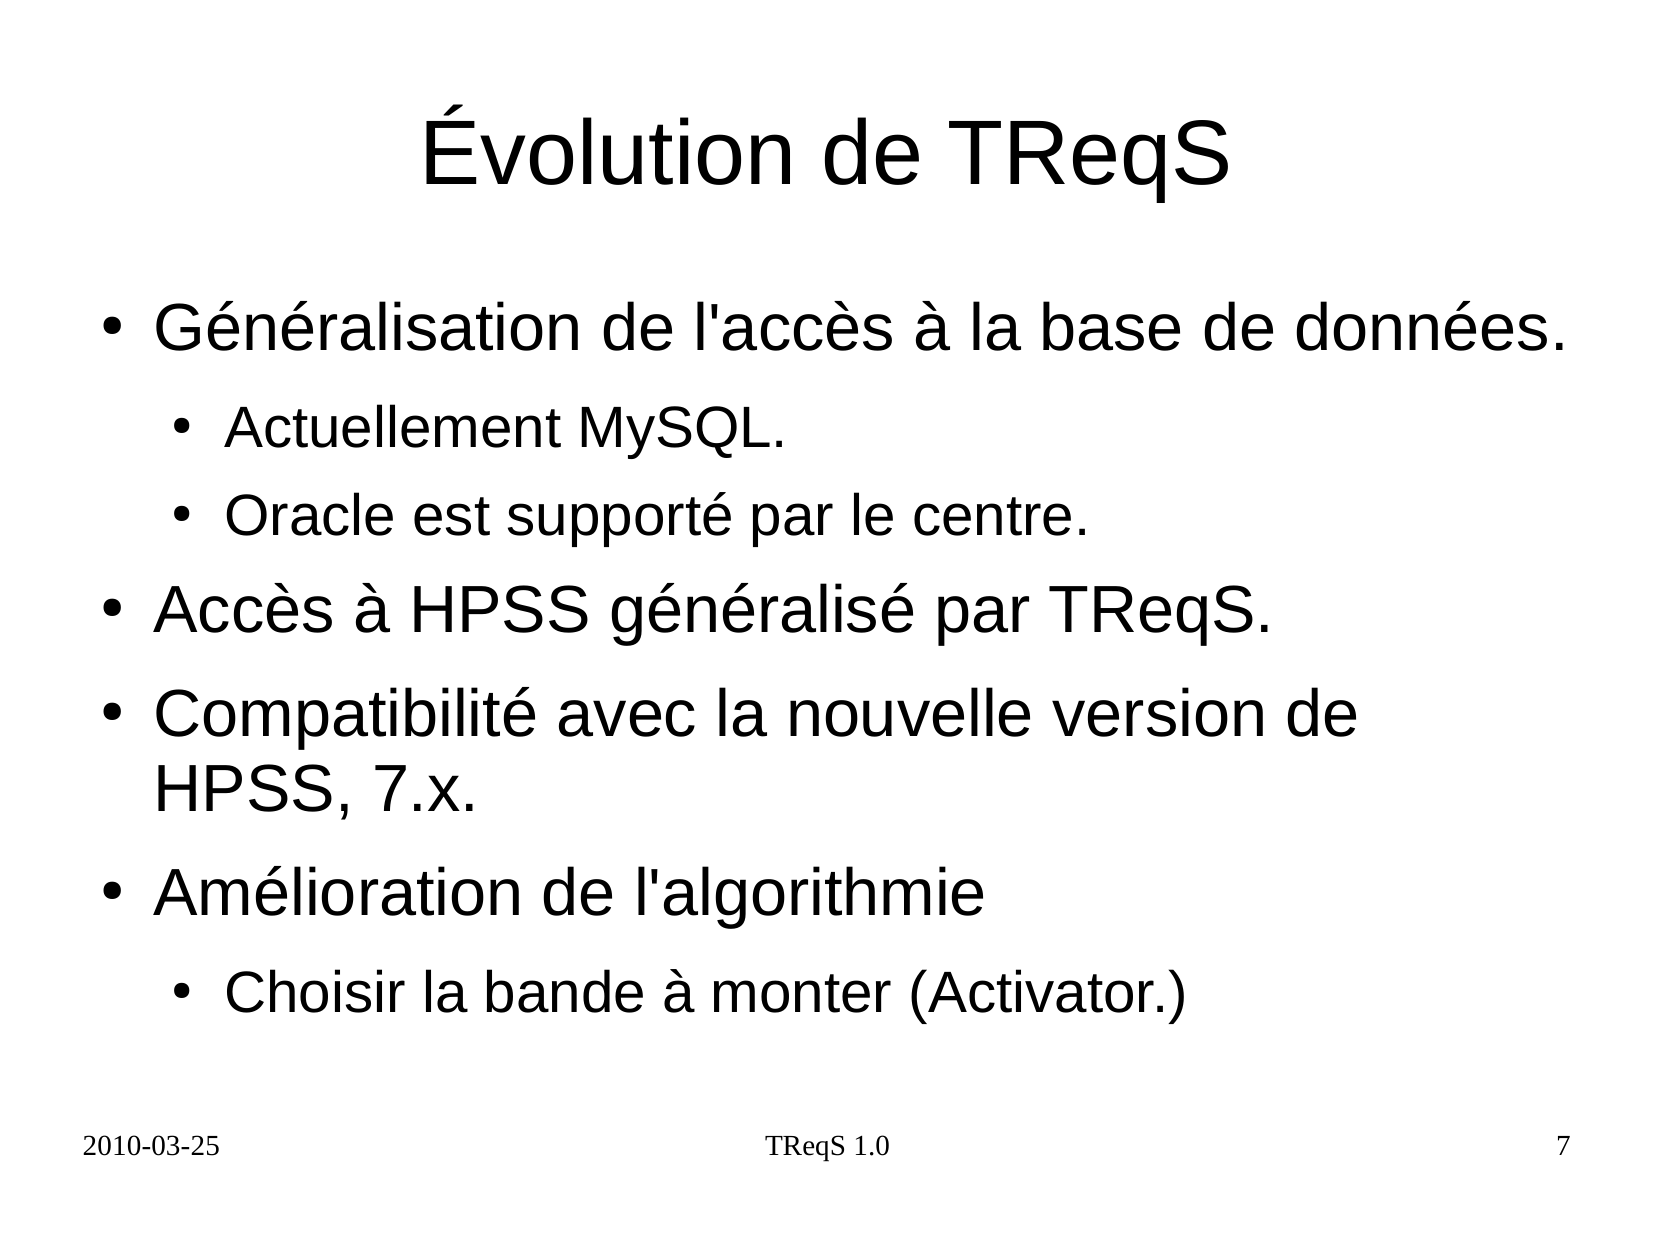

# Évolution de TReqS
Généralisation de l'accès à la base de données.
Actuellement MySQL.
Oracle est supporté par le centre.
Accès à HPSS généralisé par TReqS.
Compatibilité avec la nouvelle version de HPSS, 7.x.
Amélioration de l'algorithmie
Choisir la bande à monter (Activator.)
2010-03-25
TReqS 1.0
7